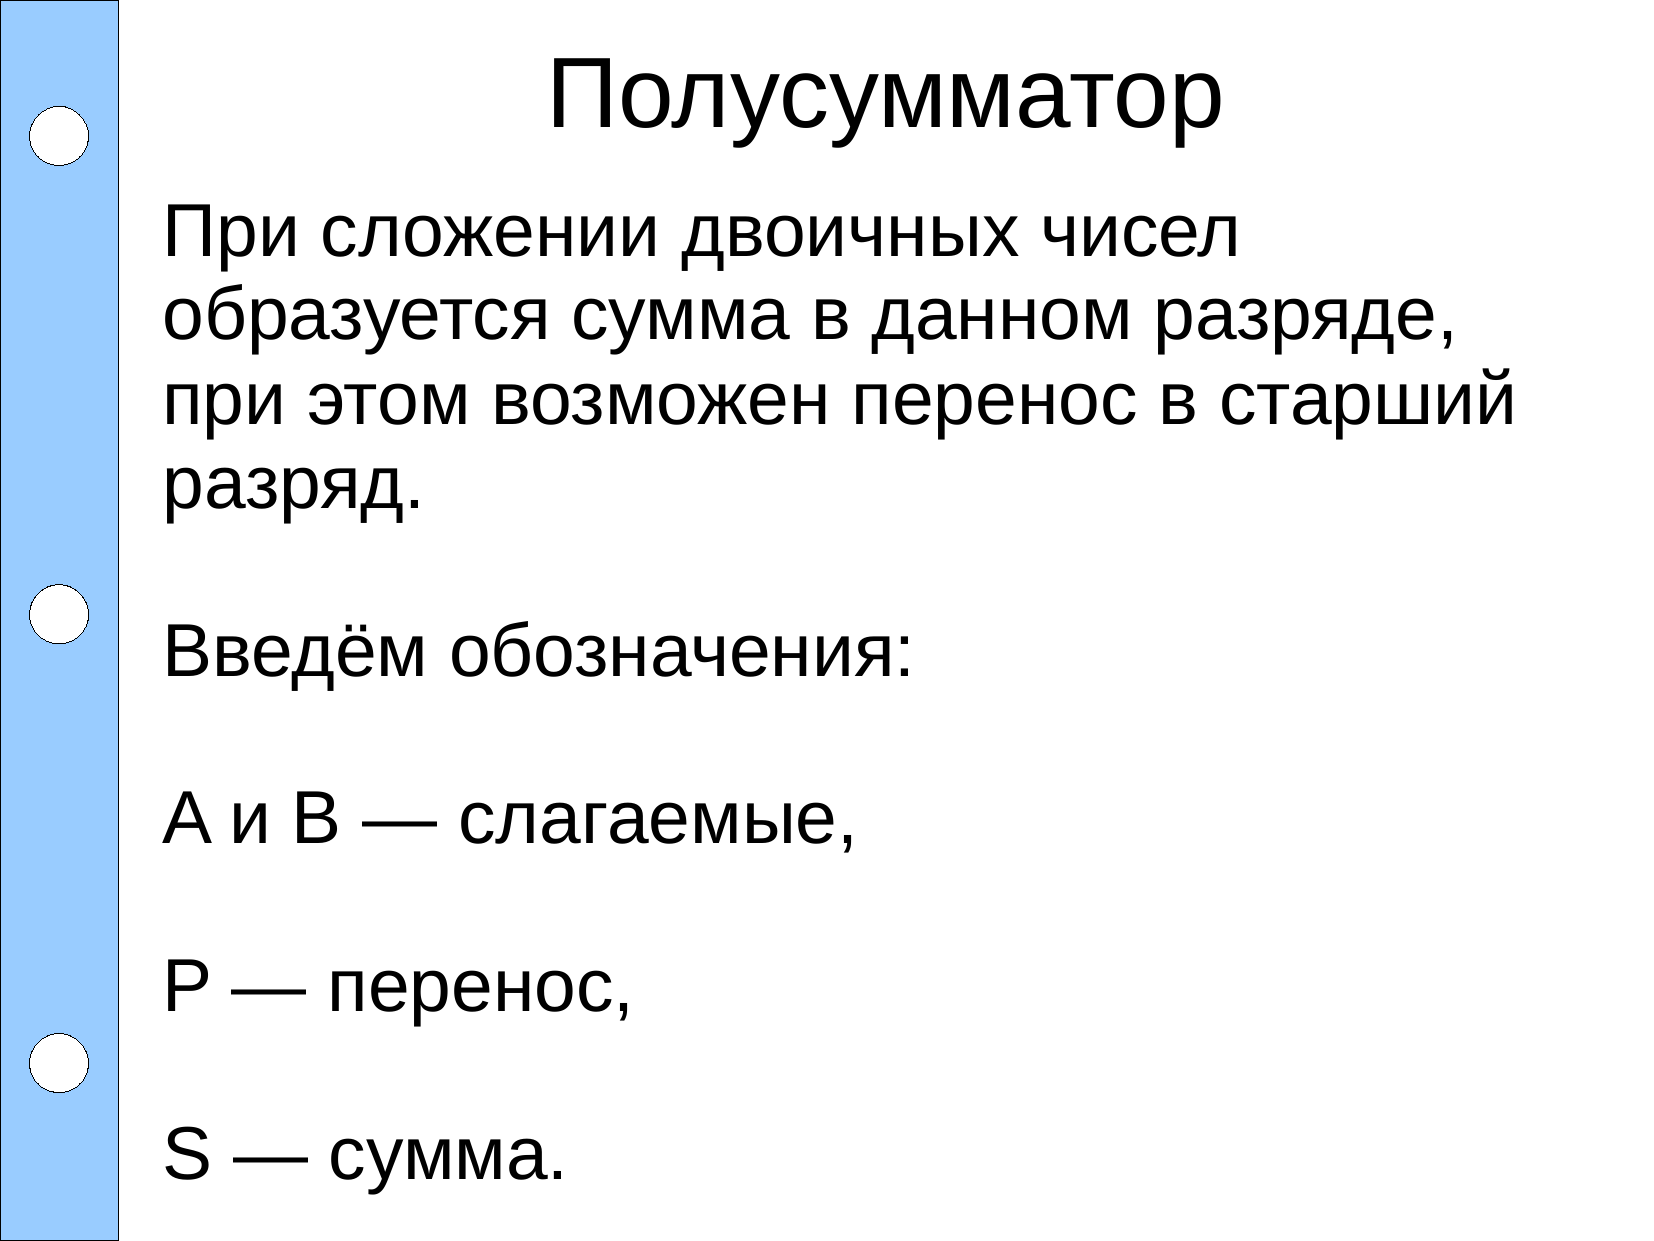

Полусумматор
При сложении двоичных чисел образуется сумма в данном разряде, при этом возможен перенос в старший разряд.
Введём обозначения:
A и B — слагаемые,
P — перенос,
S — сумма.